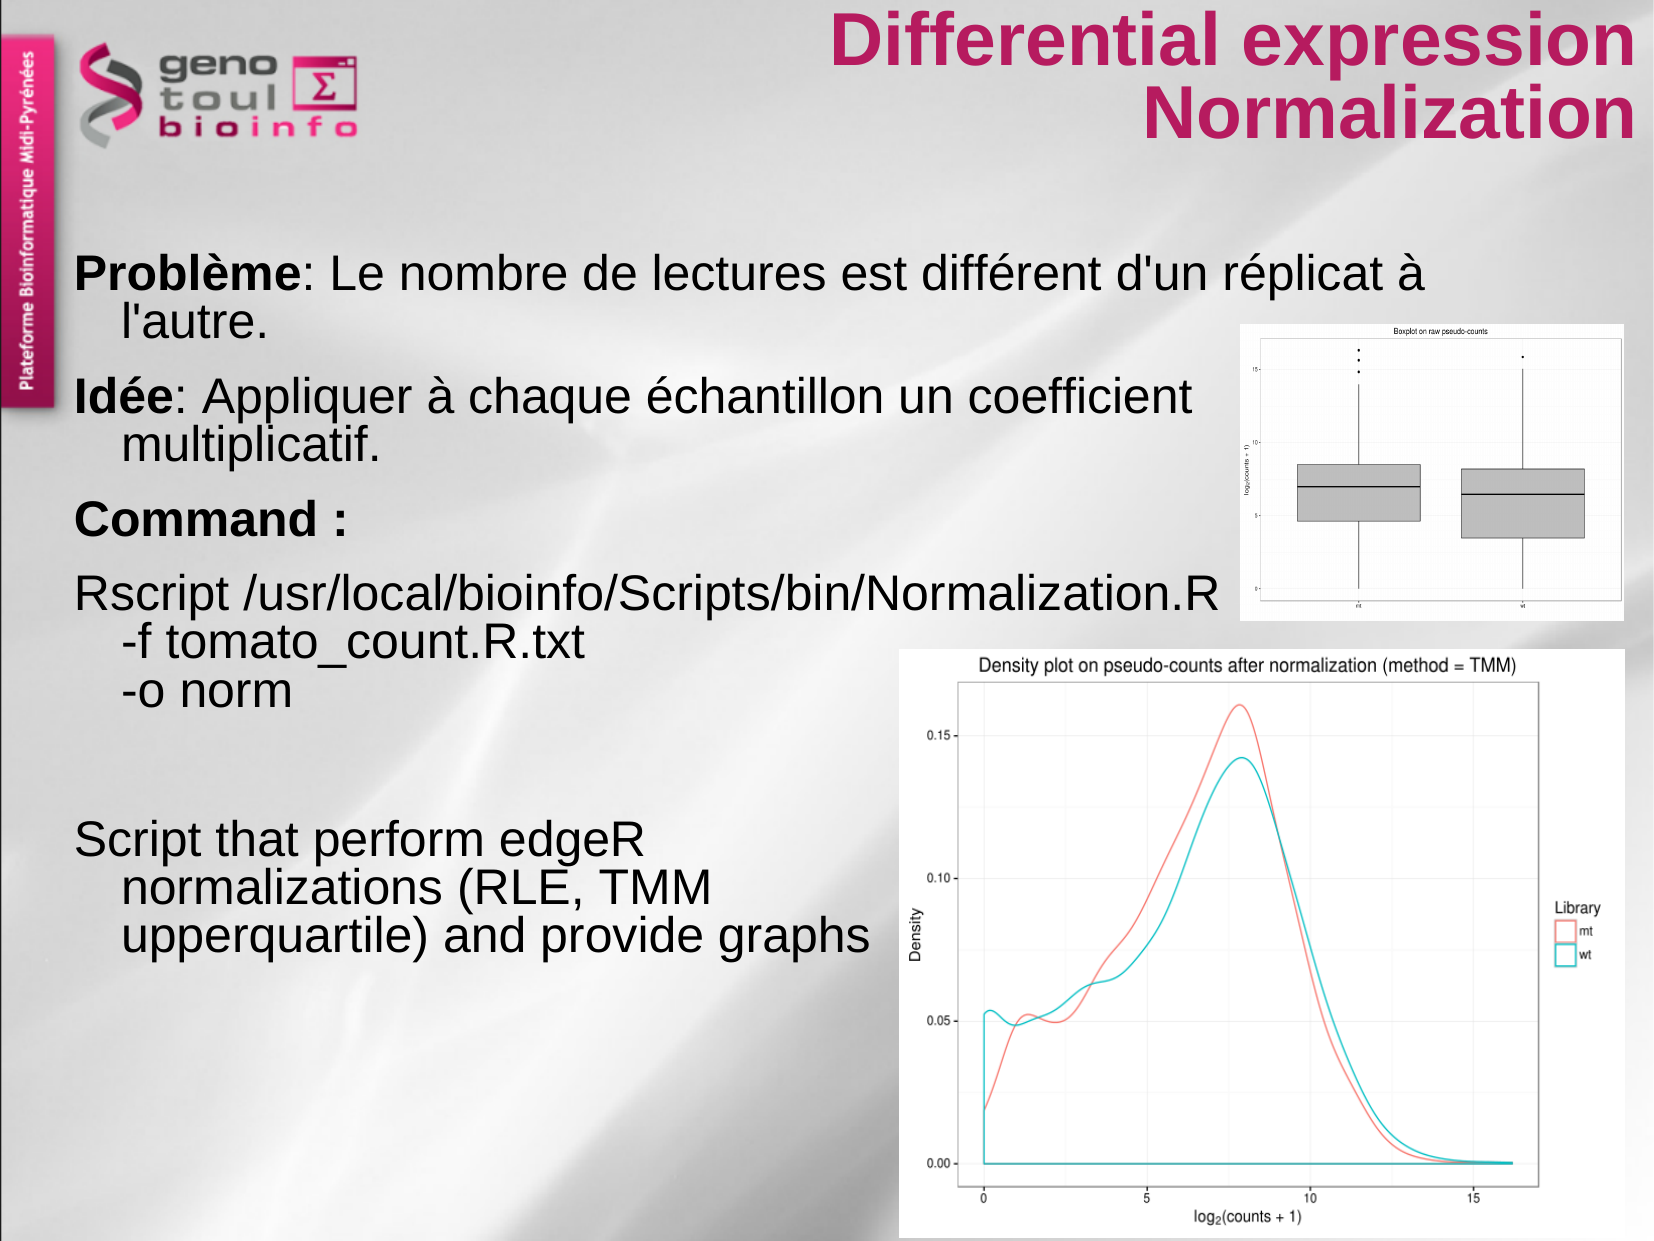

Differential expression
Normalization
# Problème: Le nombre de lectures est différent d'un réplicat à l'autre.
Idée: Appliquer à chaque échantillon un coefficient
multiplicatif.
Command :
Rscript /usr/local/bioinfo/Scripts/bin/Normalization.R
-f tomato_count.R.txt
-o norm
Script that perform edgeR
normalizations (RLE, TMM
upperquartile) and provide graphs